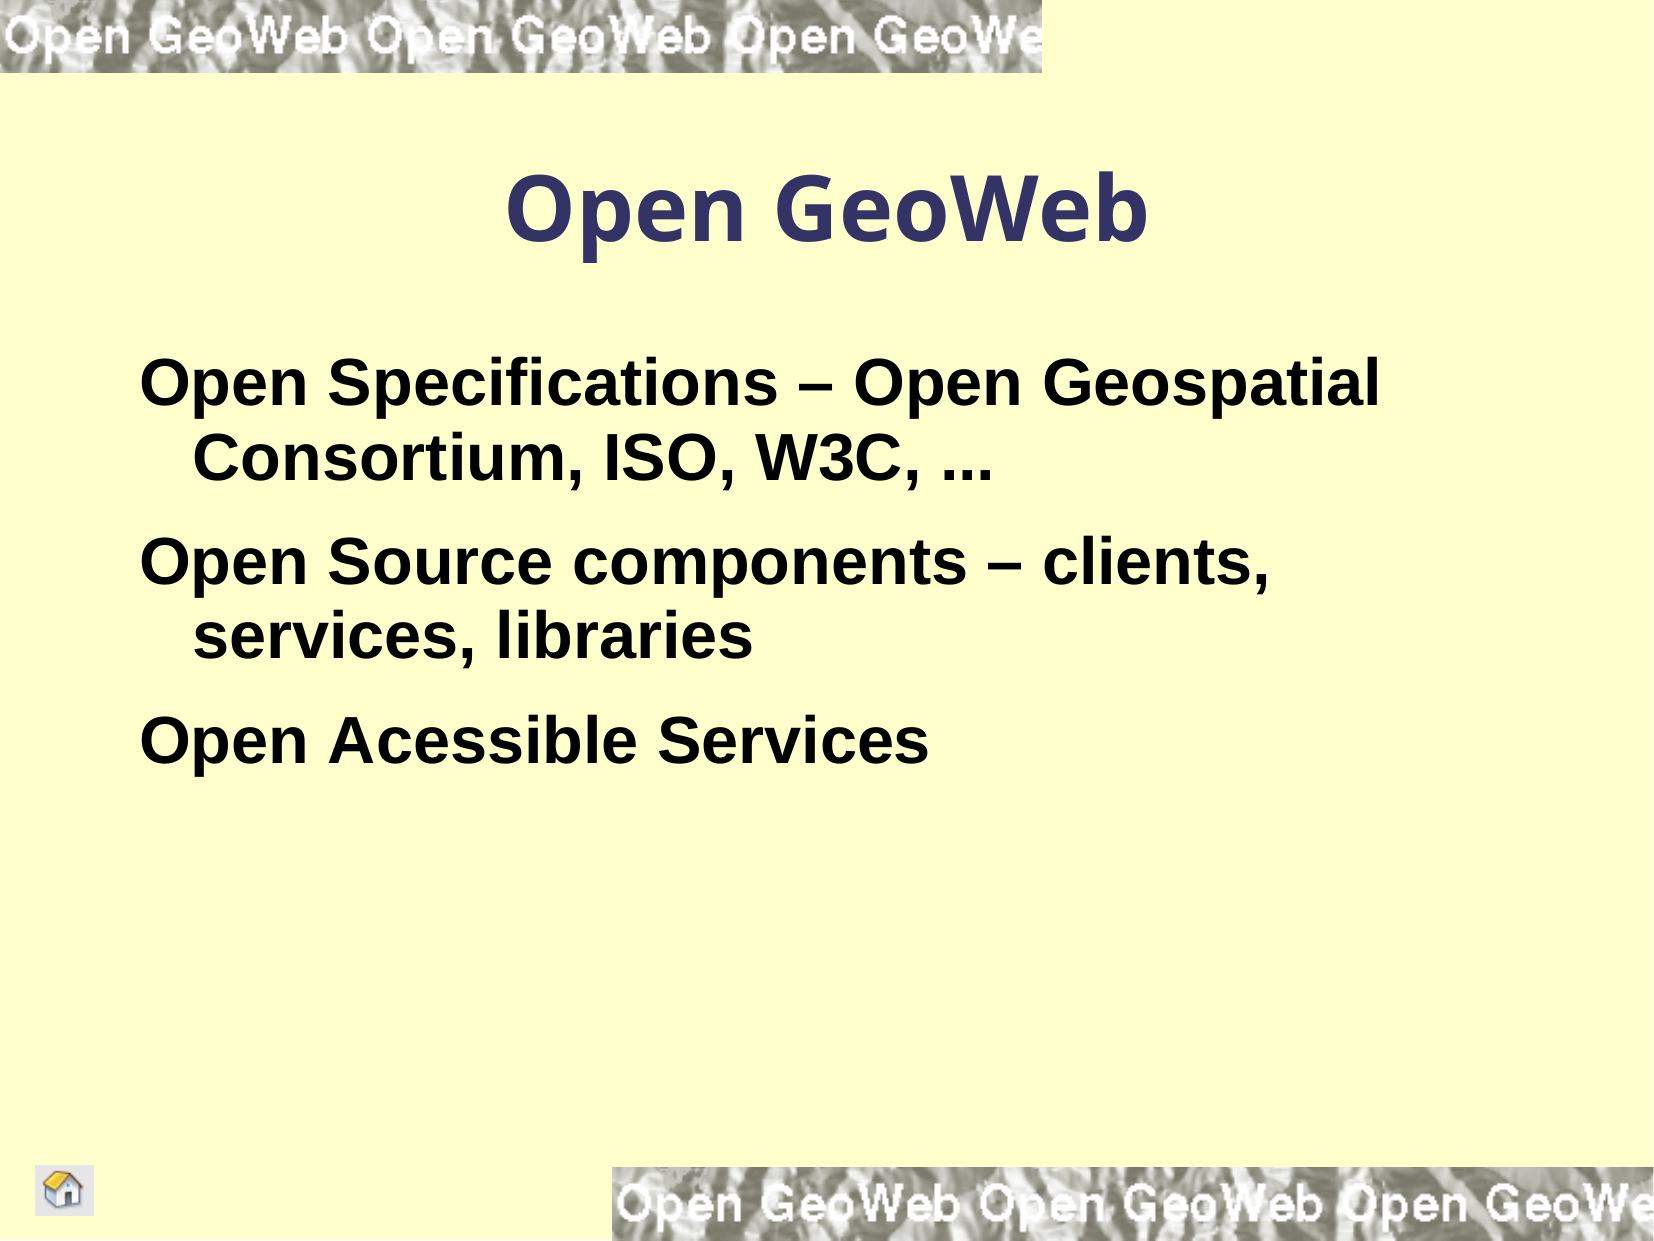

# Open GeoWeb
Open Specifications – Open Geospatial Consortium, ISO, W3C, ...
Open Source components – clients, services, libraries
Open Acessible Services